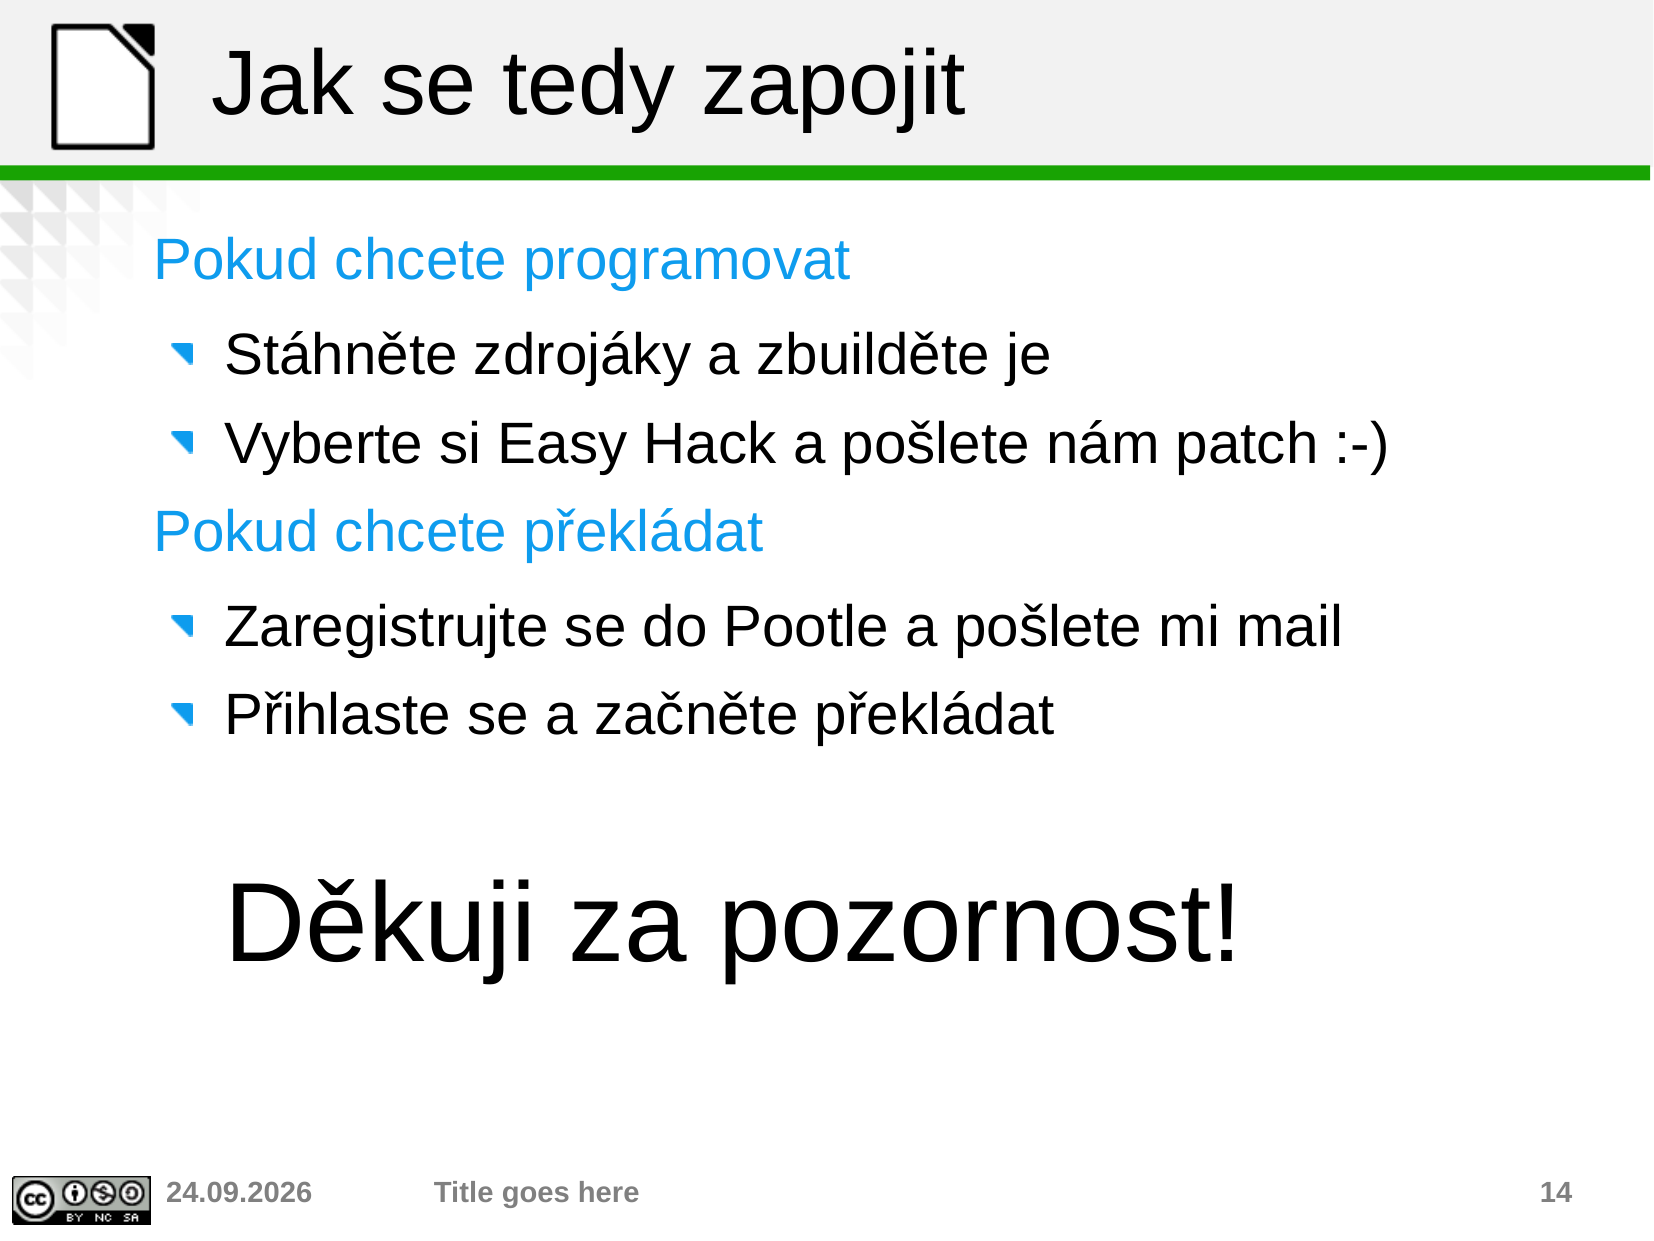

# Jak se tedy zapojit
Pokud chcete programovat
Stáhněte zdrojáky a zbuilděte je
Vyberte si Easy Hack a pošlete nám patch :-)
Pokud chcete překládat
Zaregistrujte se do Pootle a pošlete mi mail
Přihlaste se a začněte překládat
Děkuji za pozornost!
Title goes here
14